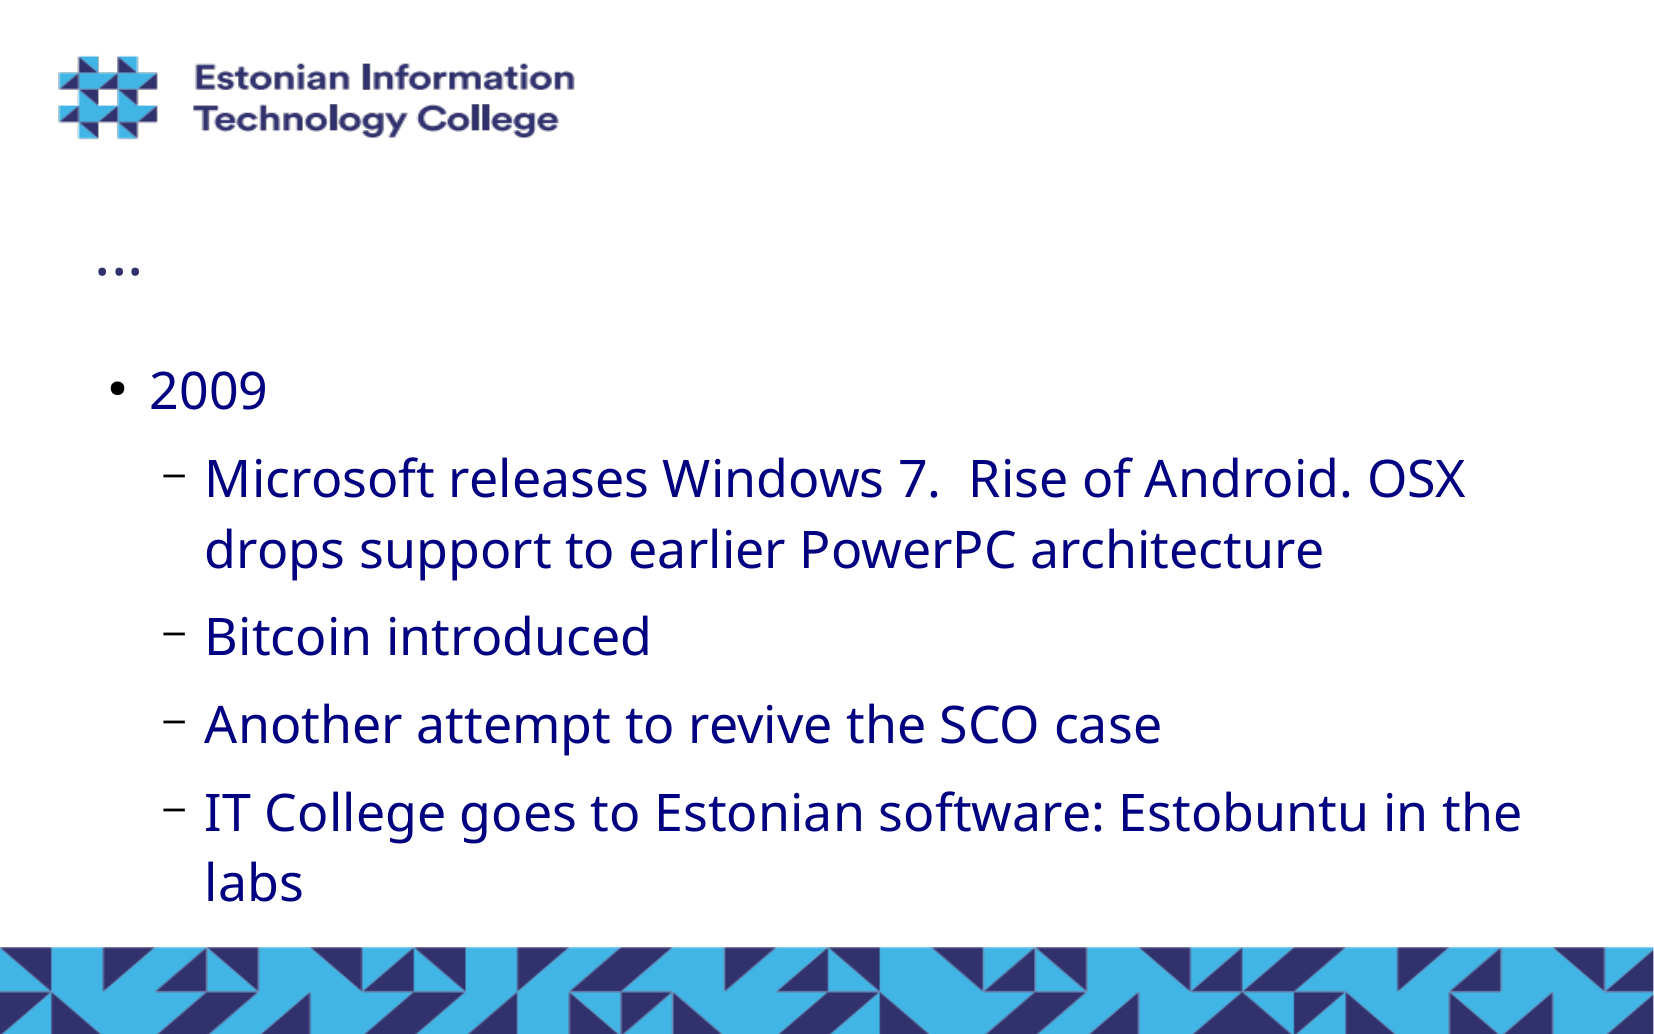

# ...
2009
Microsoft releases Windows 7. Rise of Android. OSX drops support to earlier PowerPC architecture
Bitcoin introduced
Another attempt to revive the SCO case
IT College goes to Estonian software: Estobuntu in the labs